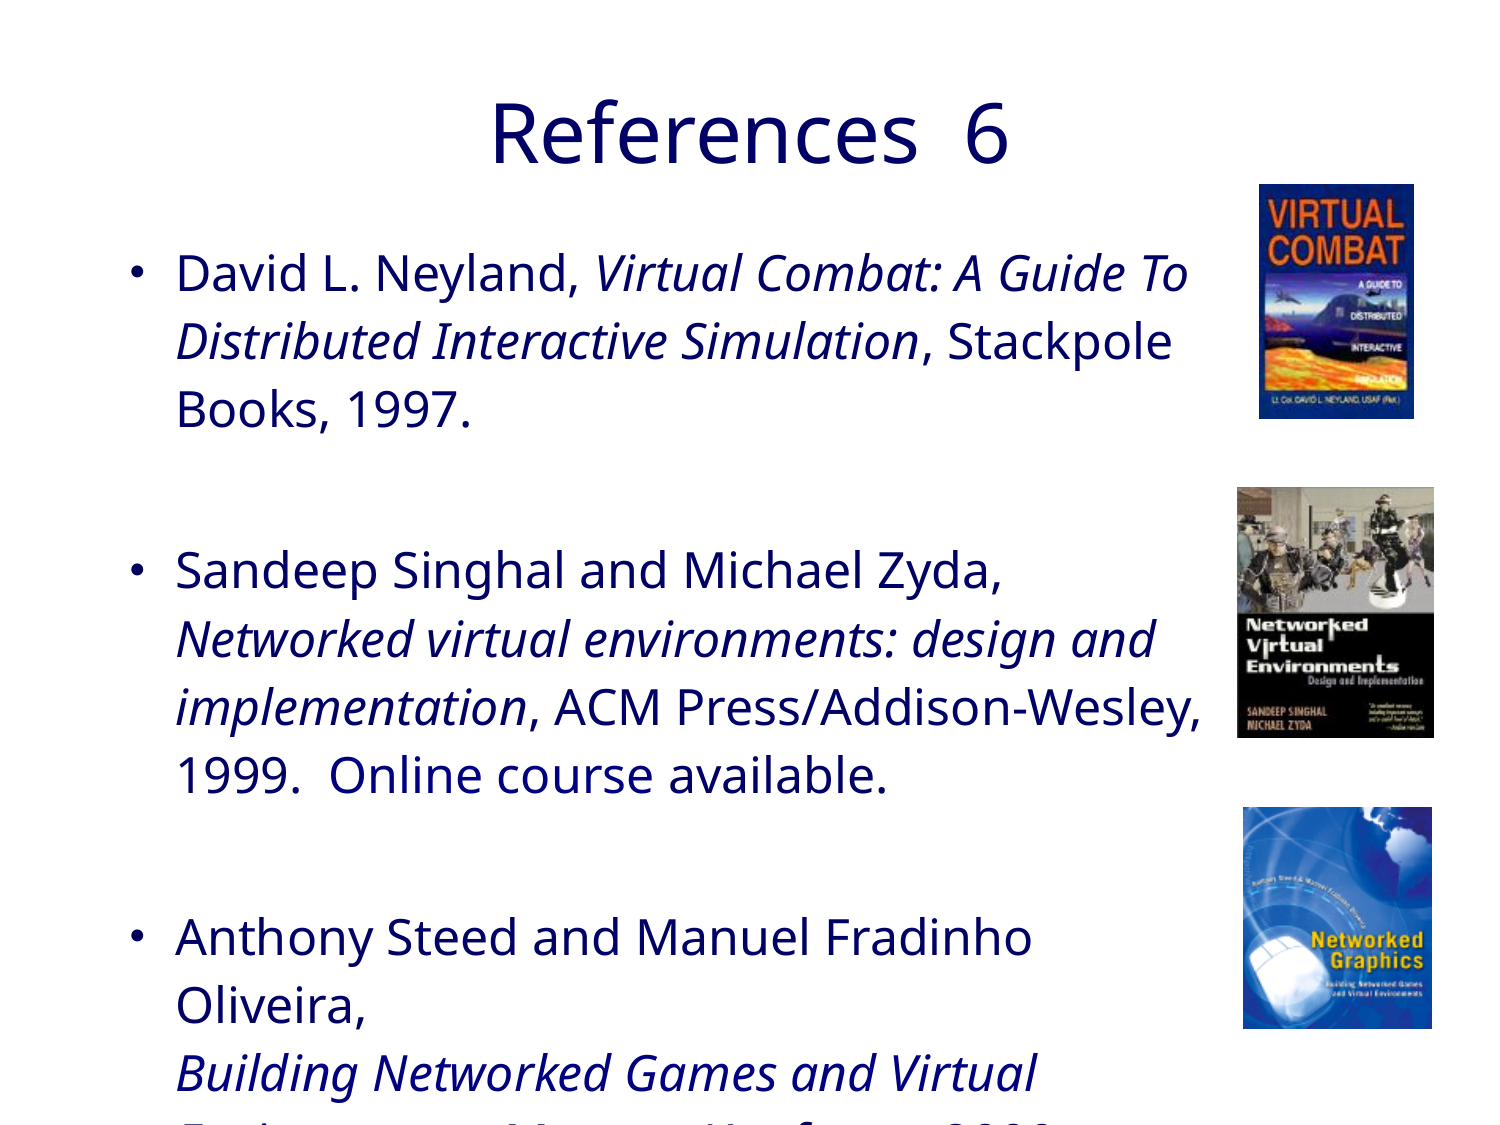

# References 6
David L. Neyland, Virtual Combat: A Guide To Distributed Interactive Simulation, Stackpole Books, 1997.
Sandeep Singhal and Michael Zyda, Networked virtual environments: design and implementation, ACM Press/Addison-Wesley, 1999. Online course available.
Anthony Steed and Manuel Fradinho Oliveira, Building Networked Games and Virtual Environments, Morgan Kaufman, 2009.